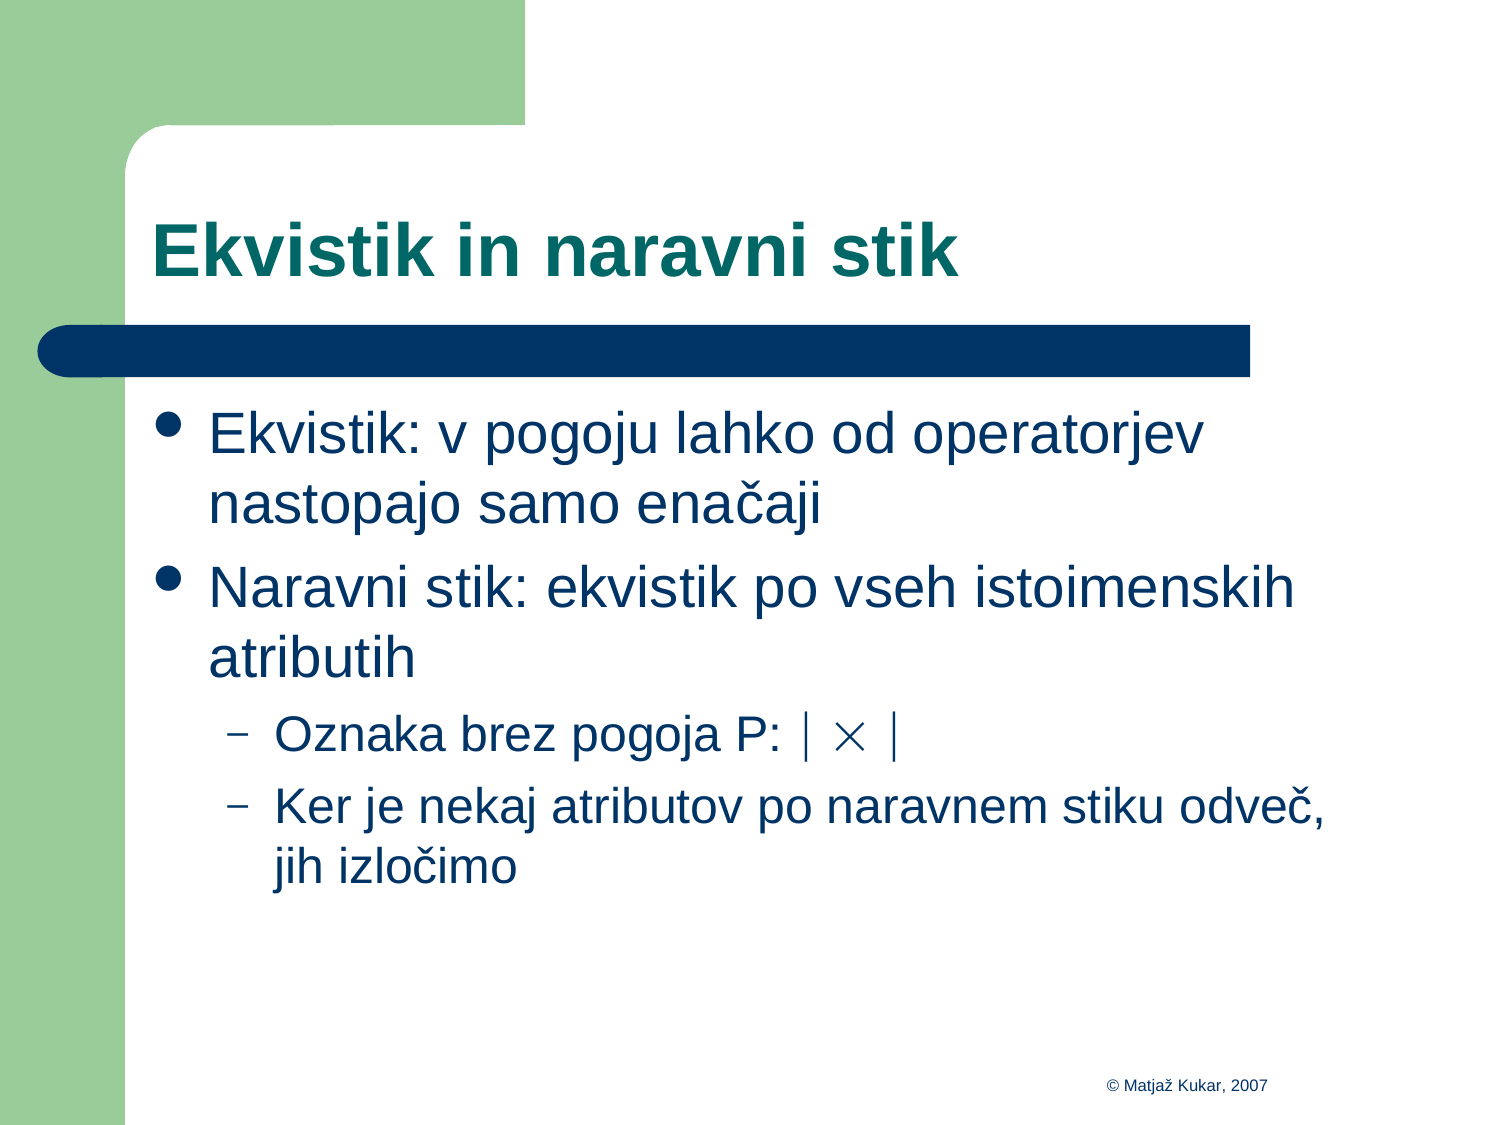

# Ekvistik in naravni stik
Ekvistik: v pogoju lahko od operatorjev nastopajo samo enačaji
Naravni stik: ekvistik po vseh istoimenskih atributih
Oznaka brez pogoja P:   
Ker je nekaj atributov po naravnem stiku odveč, jih izločimo
© Matjaž Kukar, 2007